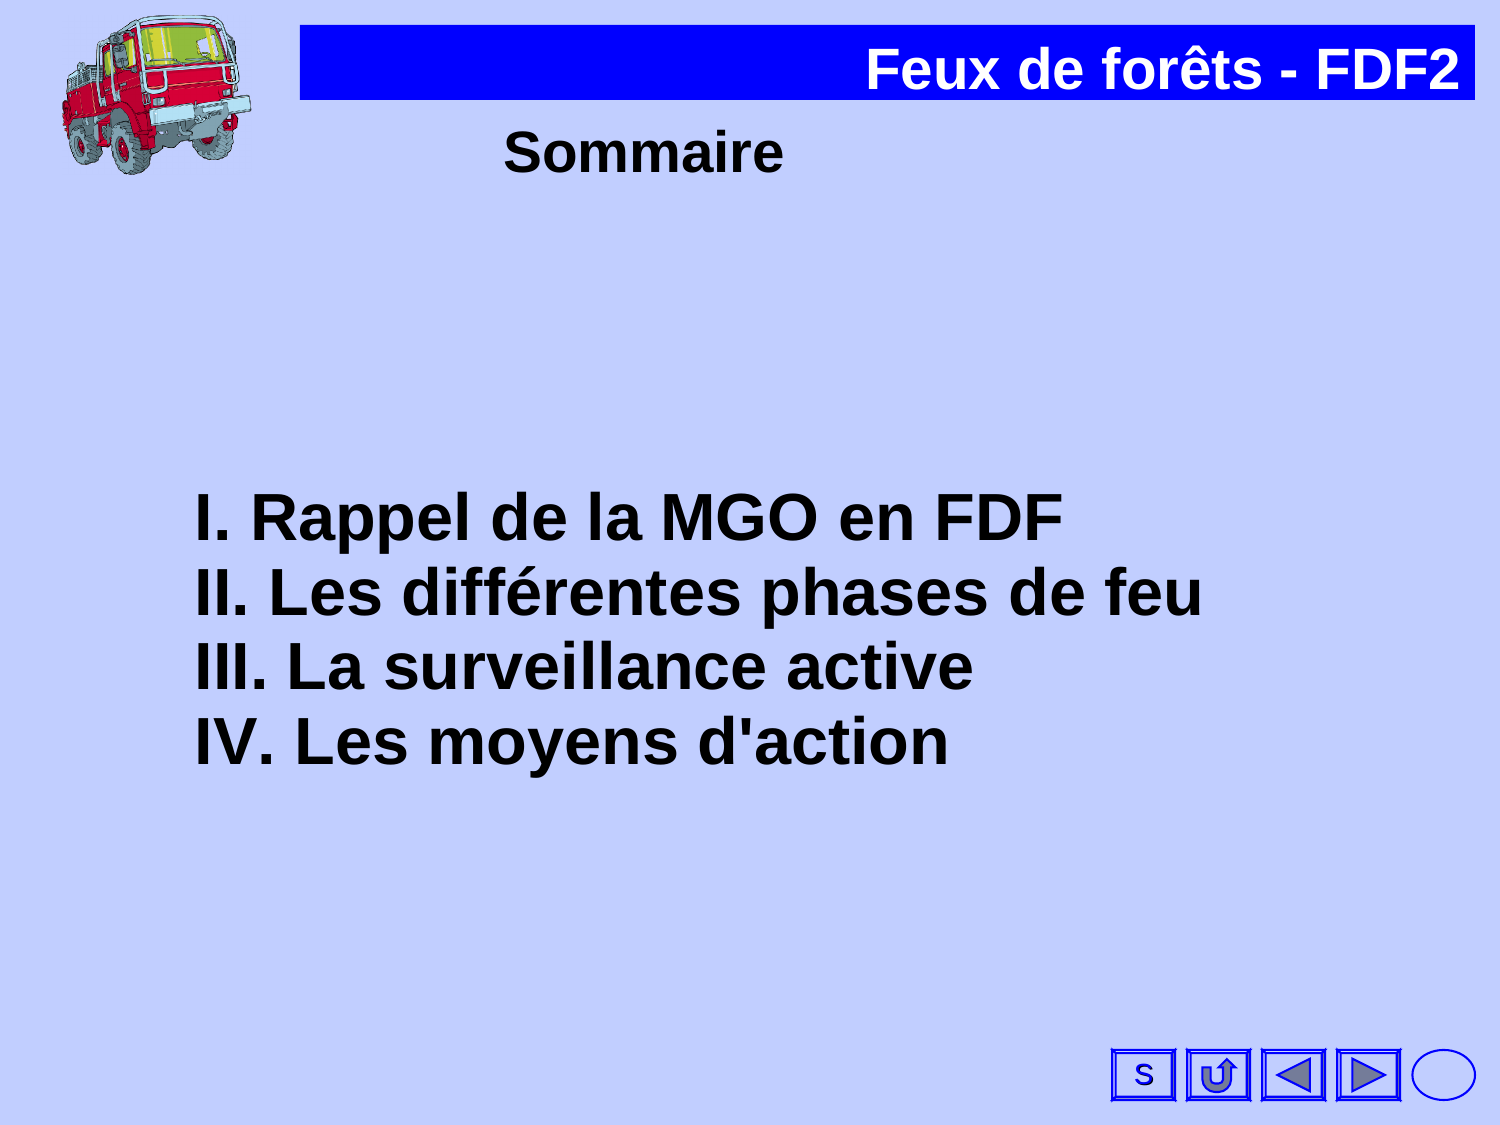

Feux de forêts - FDF2
Sommaire
I. Rappel de la MGO en FDF
II. Les différentes phases de feu
III. La surveillance active
IV. Les moyens d'action